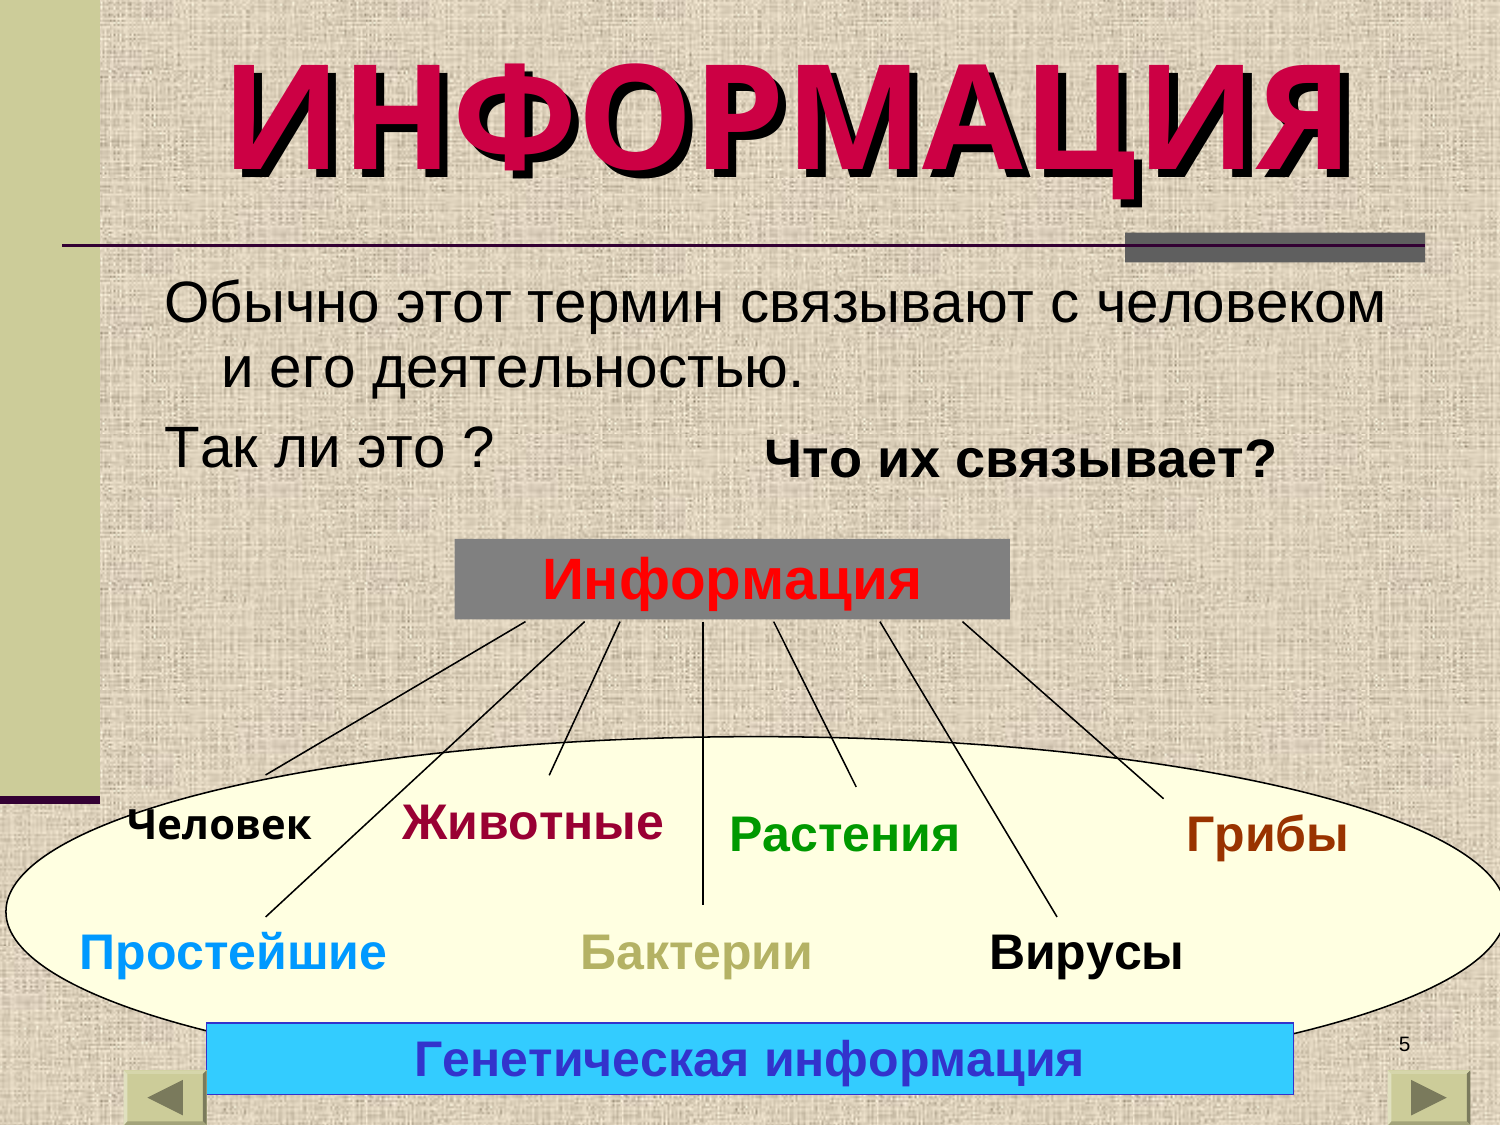

# ИНФОРМАЦИЯ
Обычно этот термин связывают с человеком и его деятельностью.
Так ли это ?
Что их связывает?
Информация
Человек
Животные
Растения
Грибы
Простейшие
Бактерии
Вирусы
Генетическая информация
5